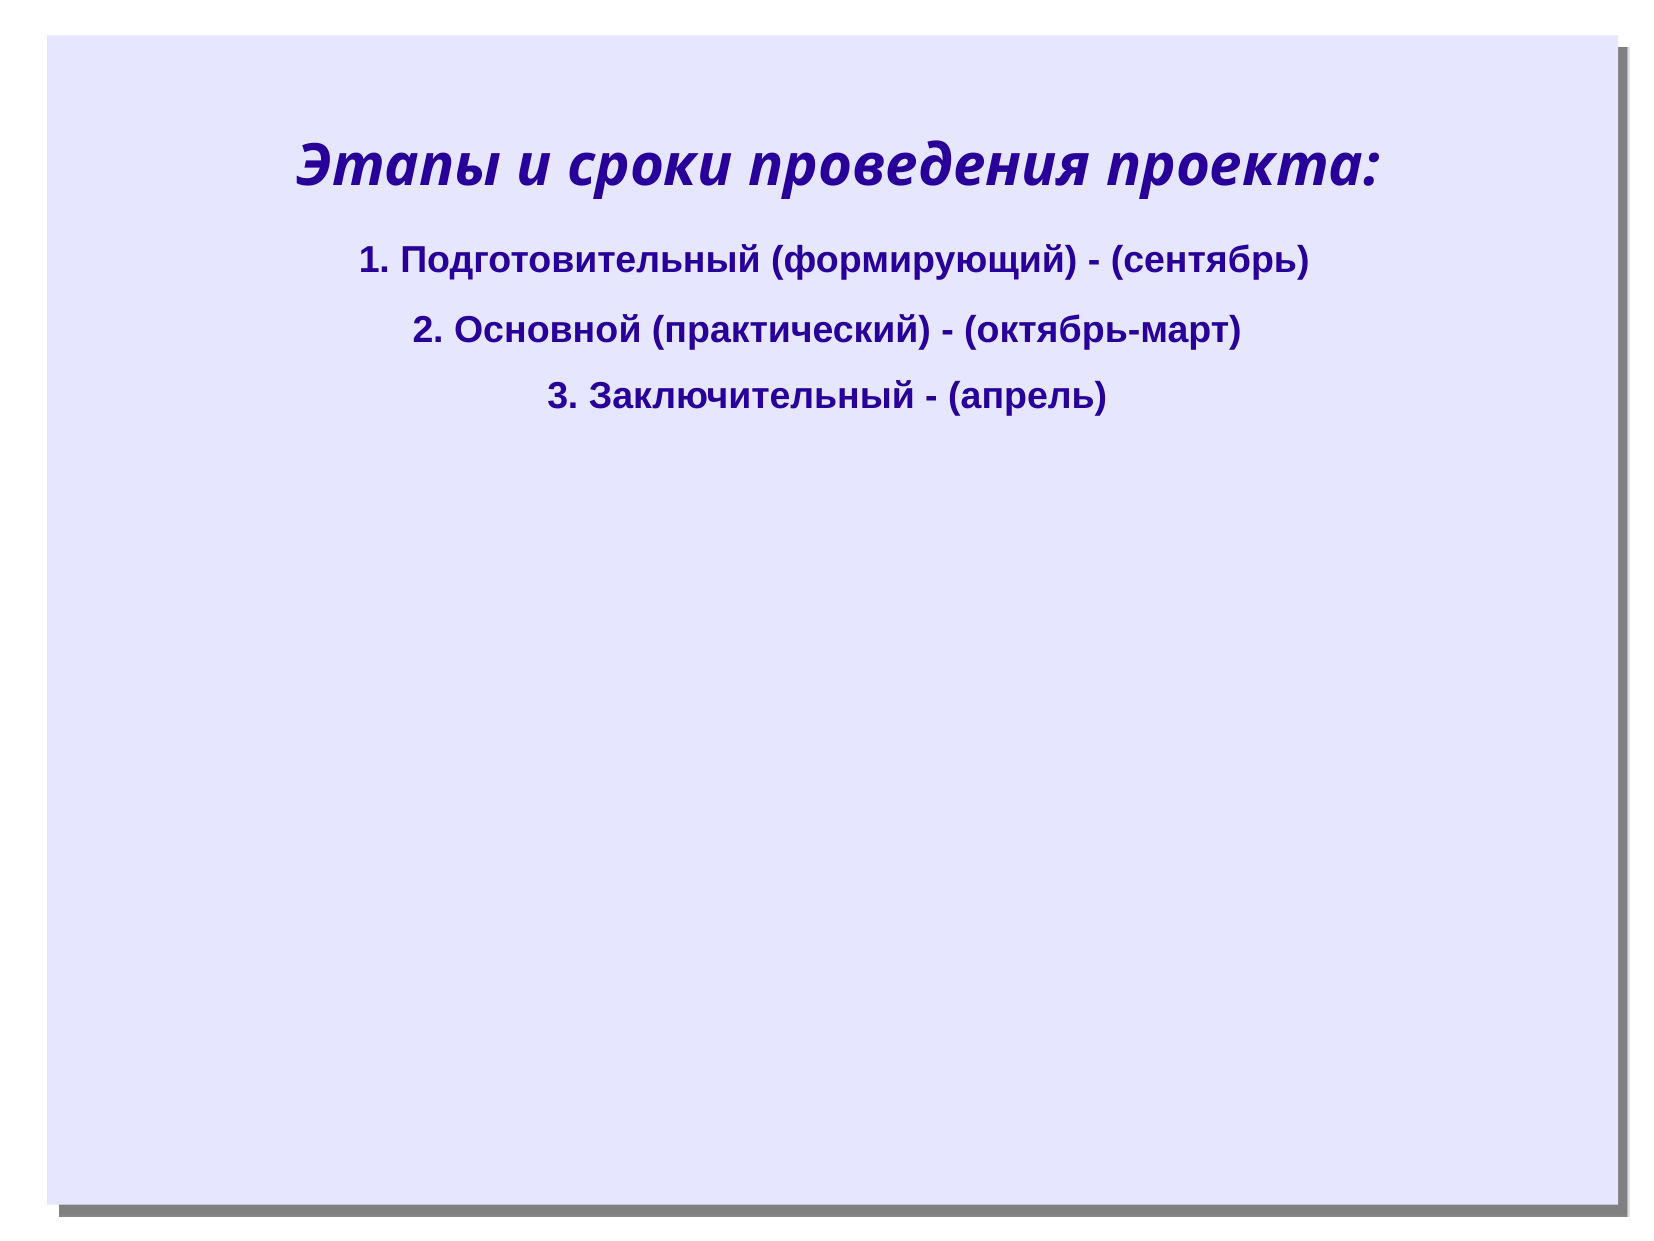

Этапы и сроки проведения проекта:
 1. Подготовительный (формирующий) - (сентябрь)
2. Основной (практический) - (октябрь-март)
3. Заключительный - (апрель)